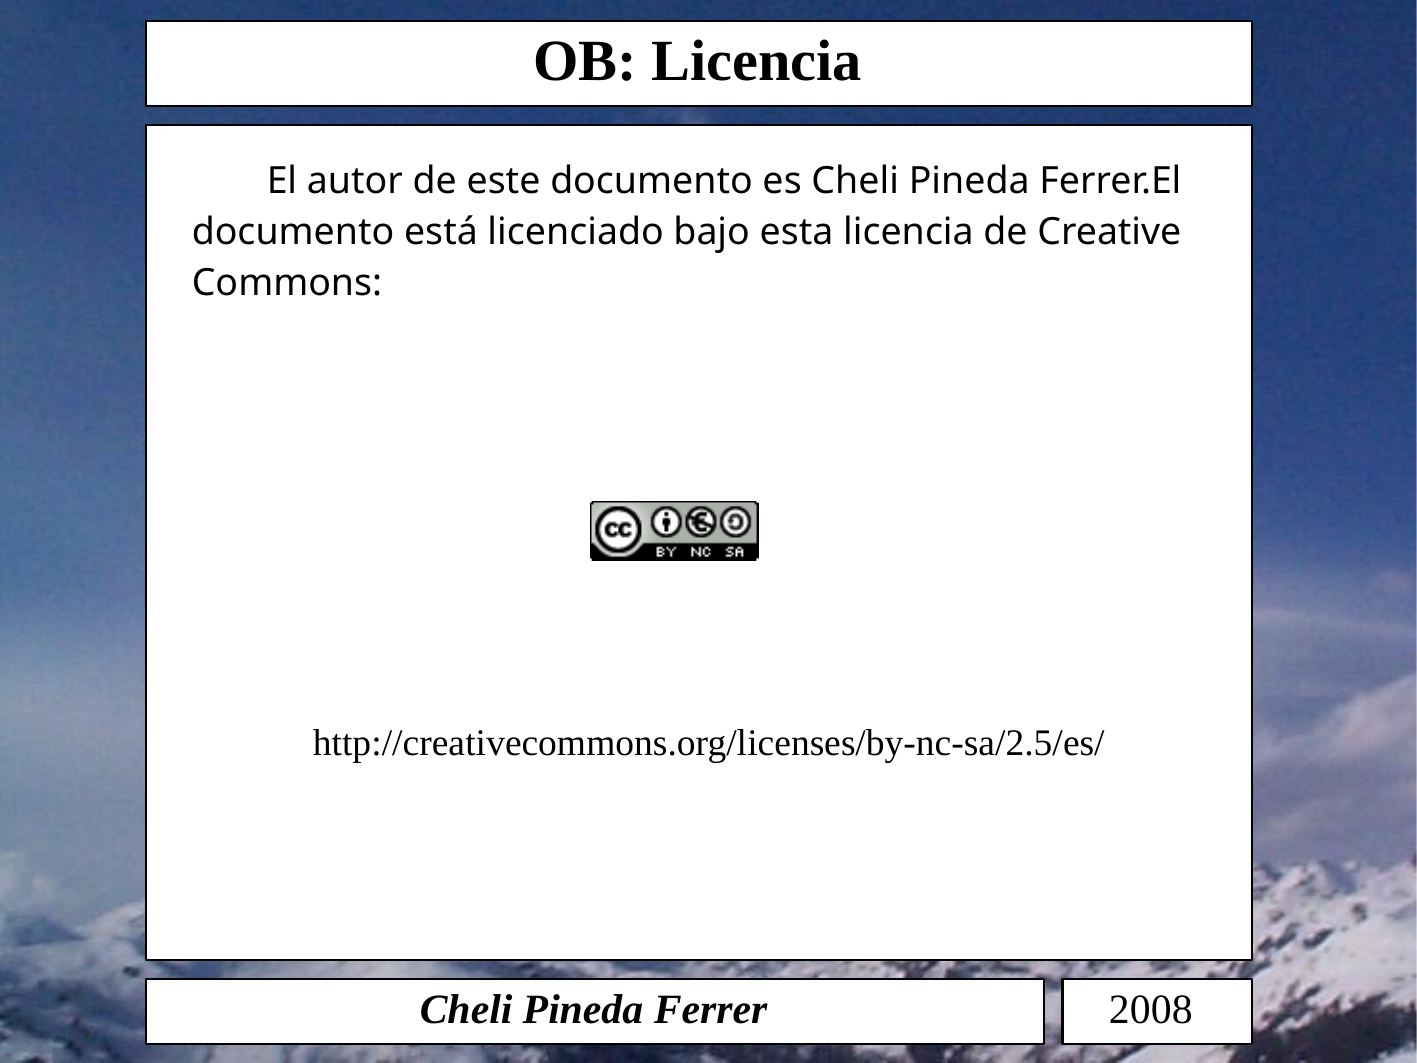

OB: Licencia
	El autor de este documento es Cheli Pineda Ferrer.El documento está licenciado bajo esta licencia de Creative Commons:
http://creativecommons.org/licenses/by-nc-sa/2.5/es/
Cheli Pineda Ferrer
2008